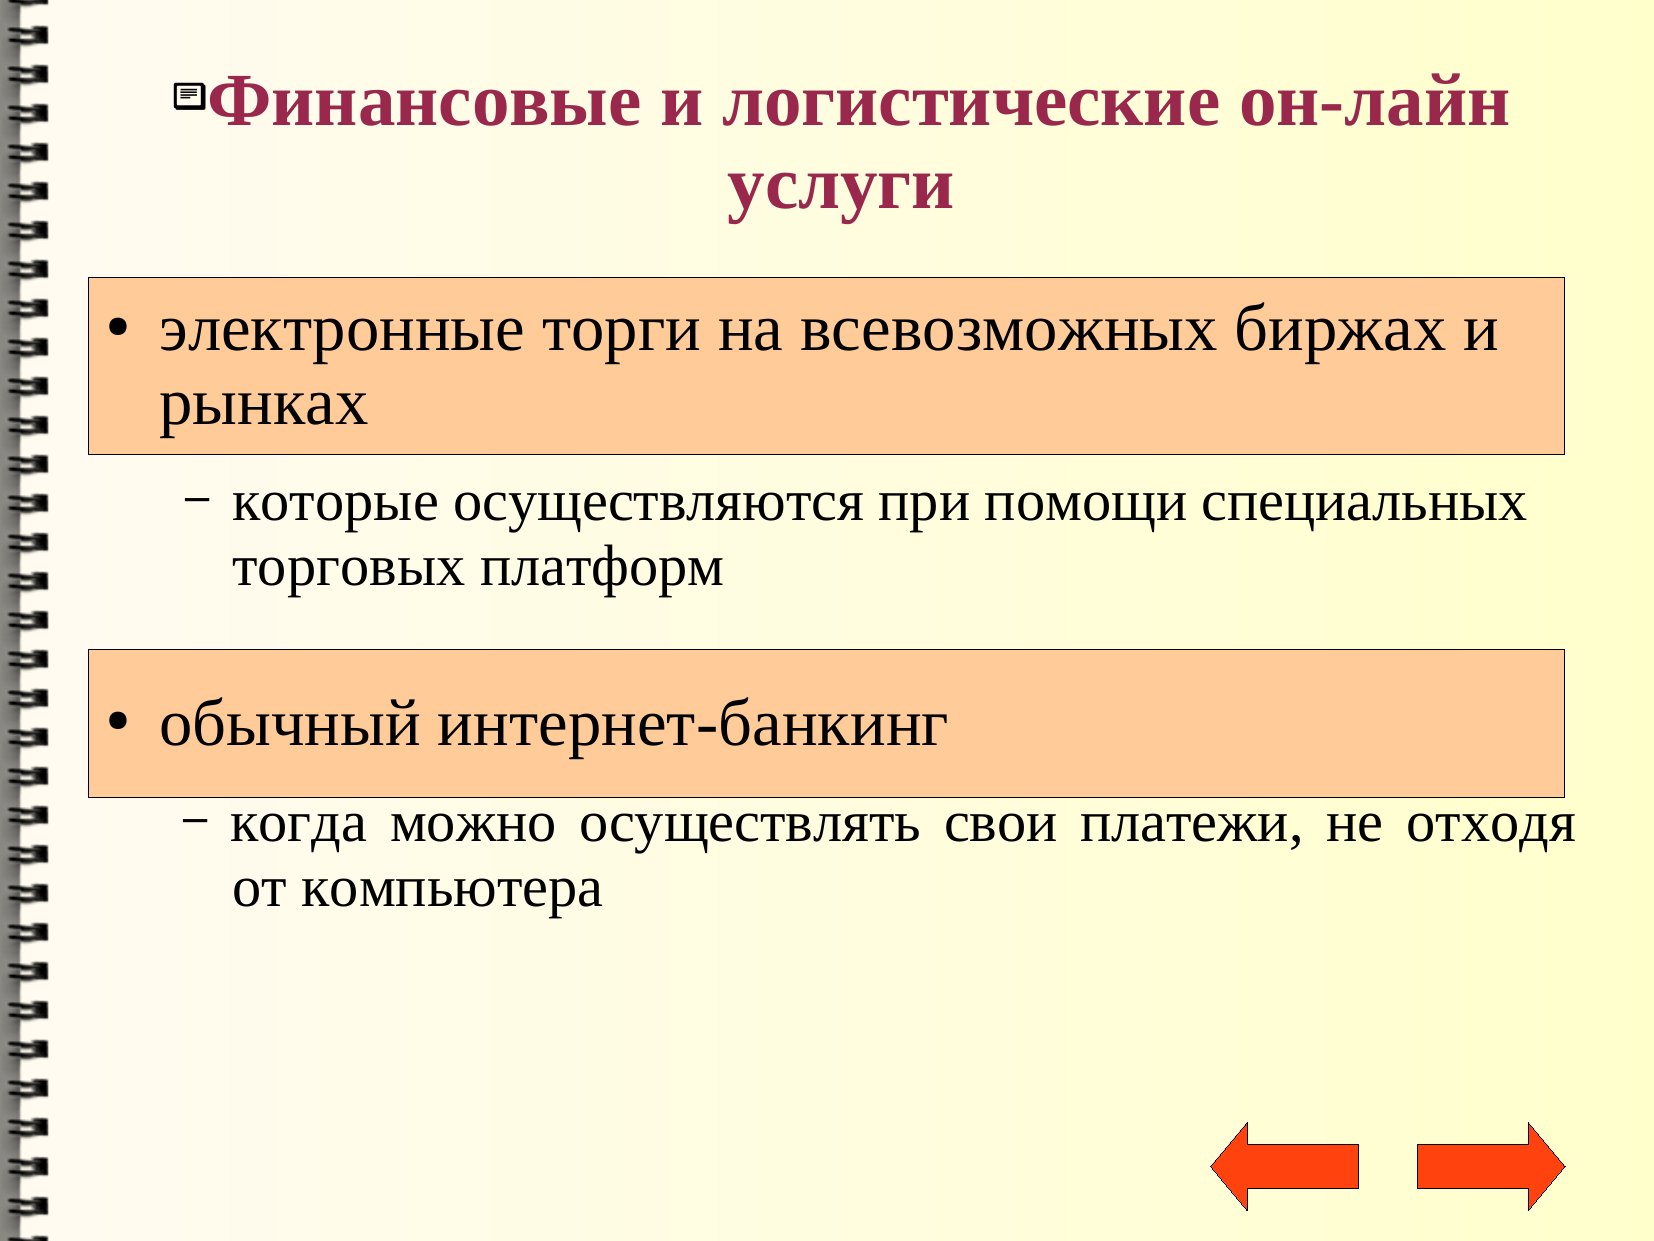

Финансовые и логистические он-лайн услуги
# электронные торги на всевозможных биржах и рынках
которые осуществляются при помощи специальных торговых платформ
обычный интернет-банкинг
когда можно осуществлять свои платежи, не отходя от компьютера